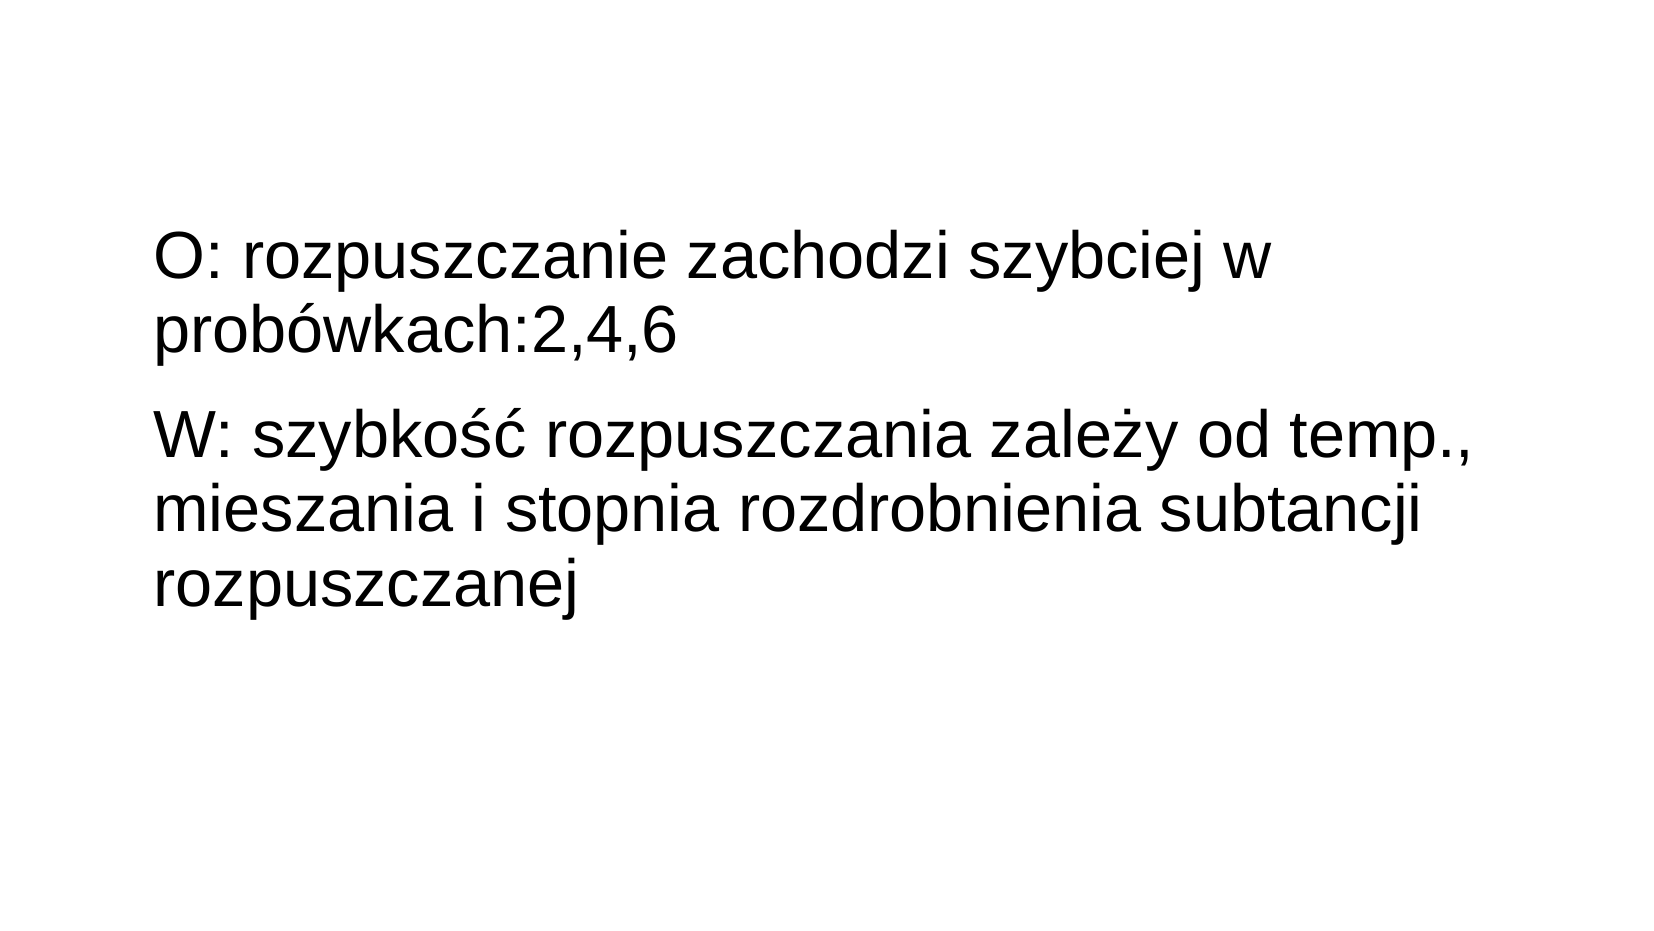

#
O: rozpuszczanie zachodzi szybciej w probówkach:2,4,6
W: szybkość rozpuszczania zależy od temp., mieszania i stopnia rozdrobnienia subtancji rozpuszczanej